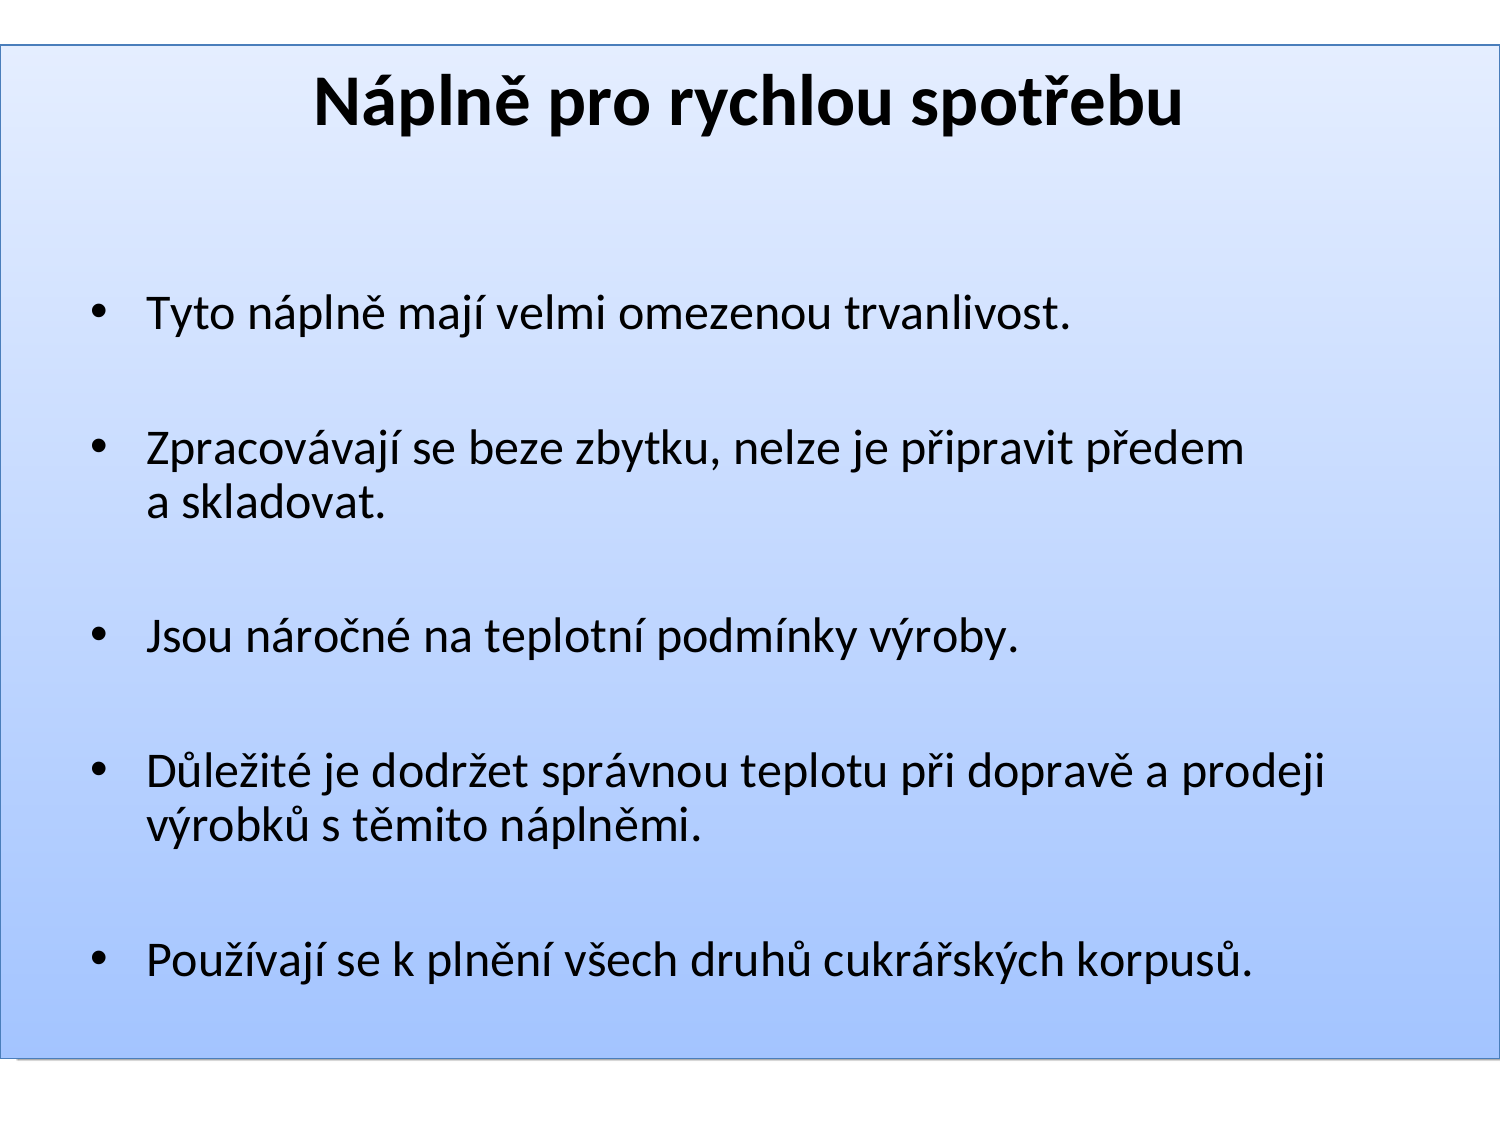

Náplně pro rychlou spotřebu
# Tyto náplně mají velmi omezenou trvanlivost.
Zpracovávají se beze zbytku, nelze je připravit předem
a skladovat.
Jsou náročné na teplotní podmínky výroby.
Důležité je dodržet správnou teplotu při dopravě a prodeji výrobků s těmito náplněmi.
Používají se k plnění všech druhů cukrářských korpusů.